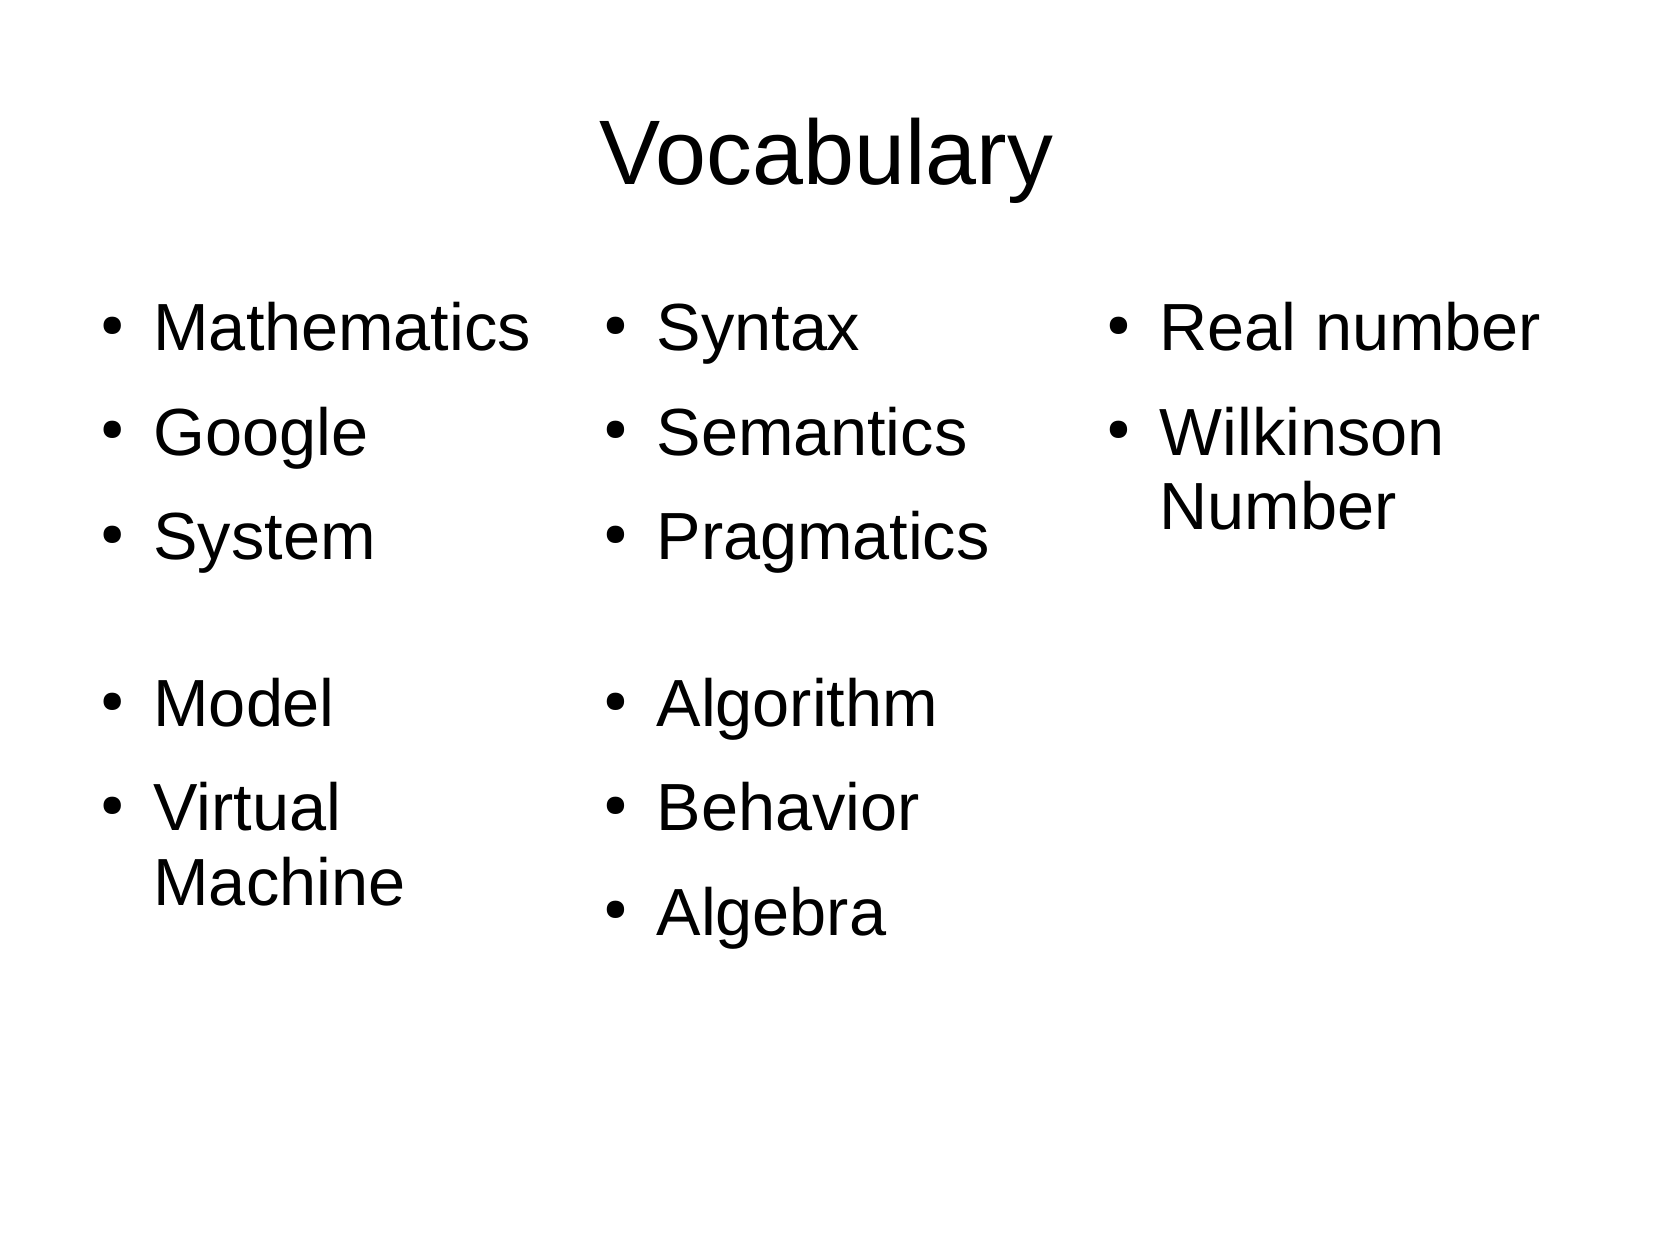

# Vocabulary
Mathematics
Google
System
Syntax
Semantics
Pragmatics
Real number
Wilkinson Number
Model
Virtual Machine
Algorithm
Behavior
Algebra